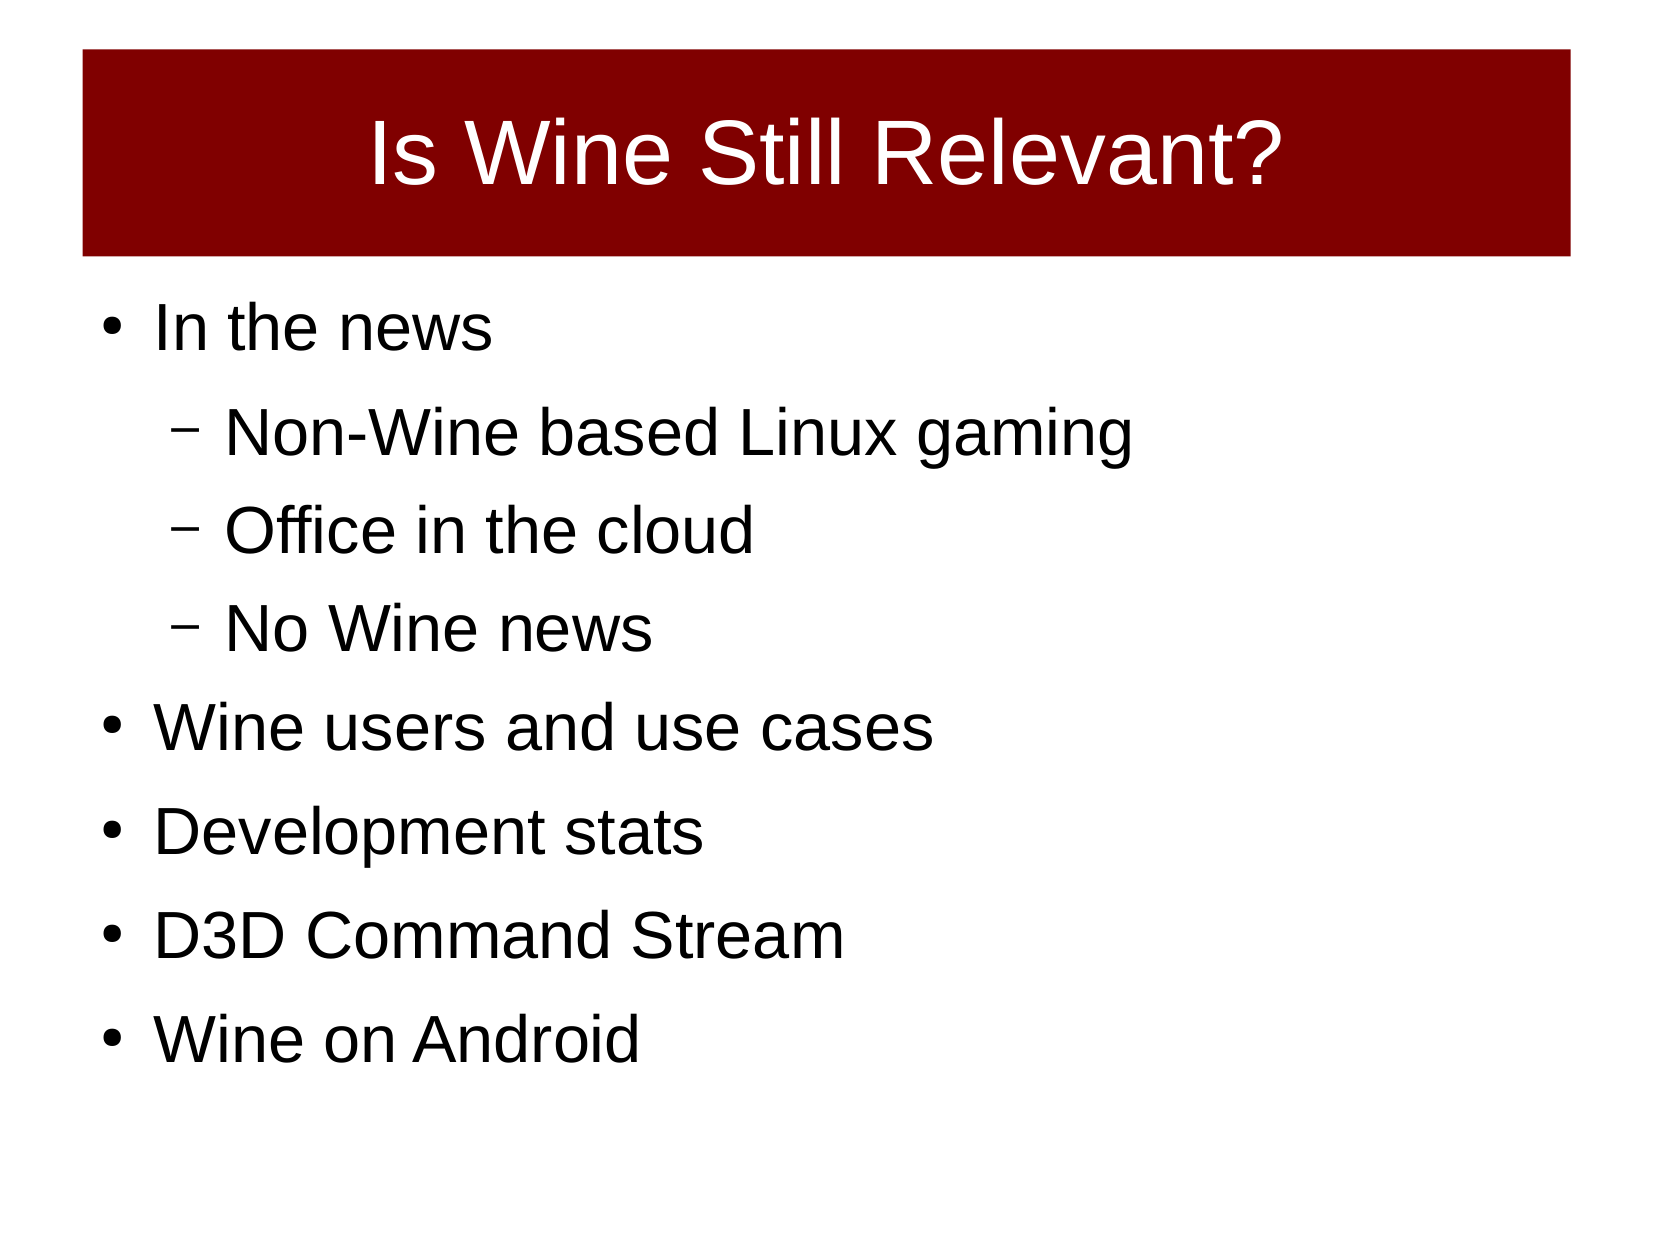

# Is Wine Still Relevant?
In the news
Non-Wine based Linux gaming
Office in the cloud
No Wine news
Wine users and use cases
Development stats
D3D Command Stream
Wine on Android